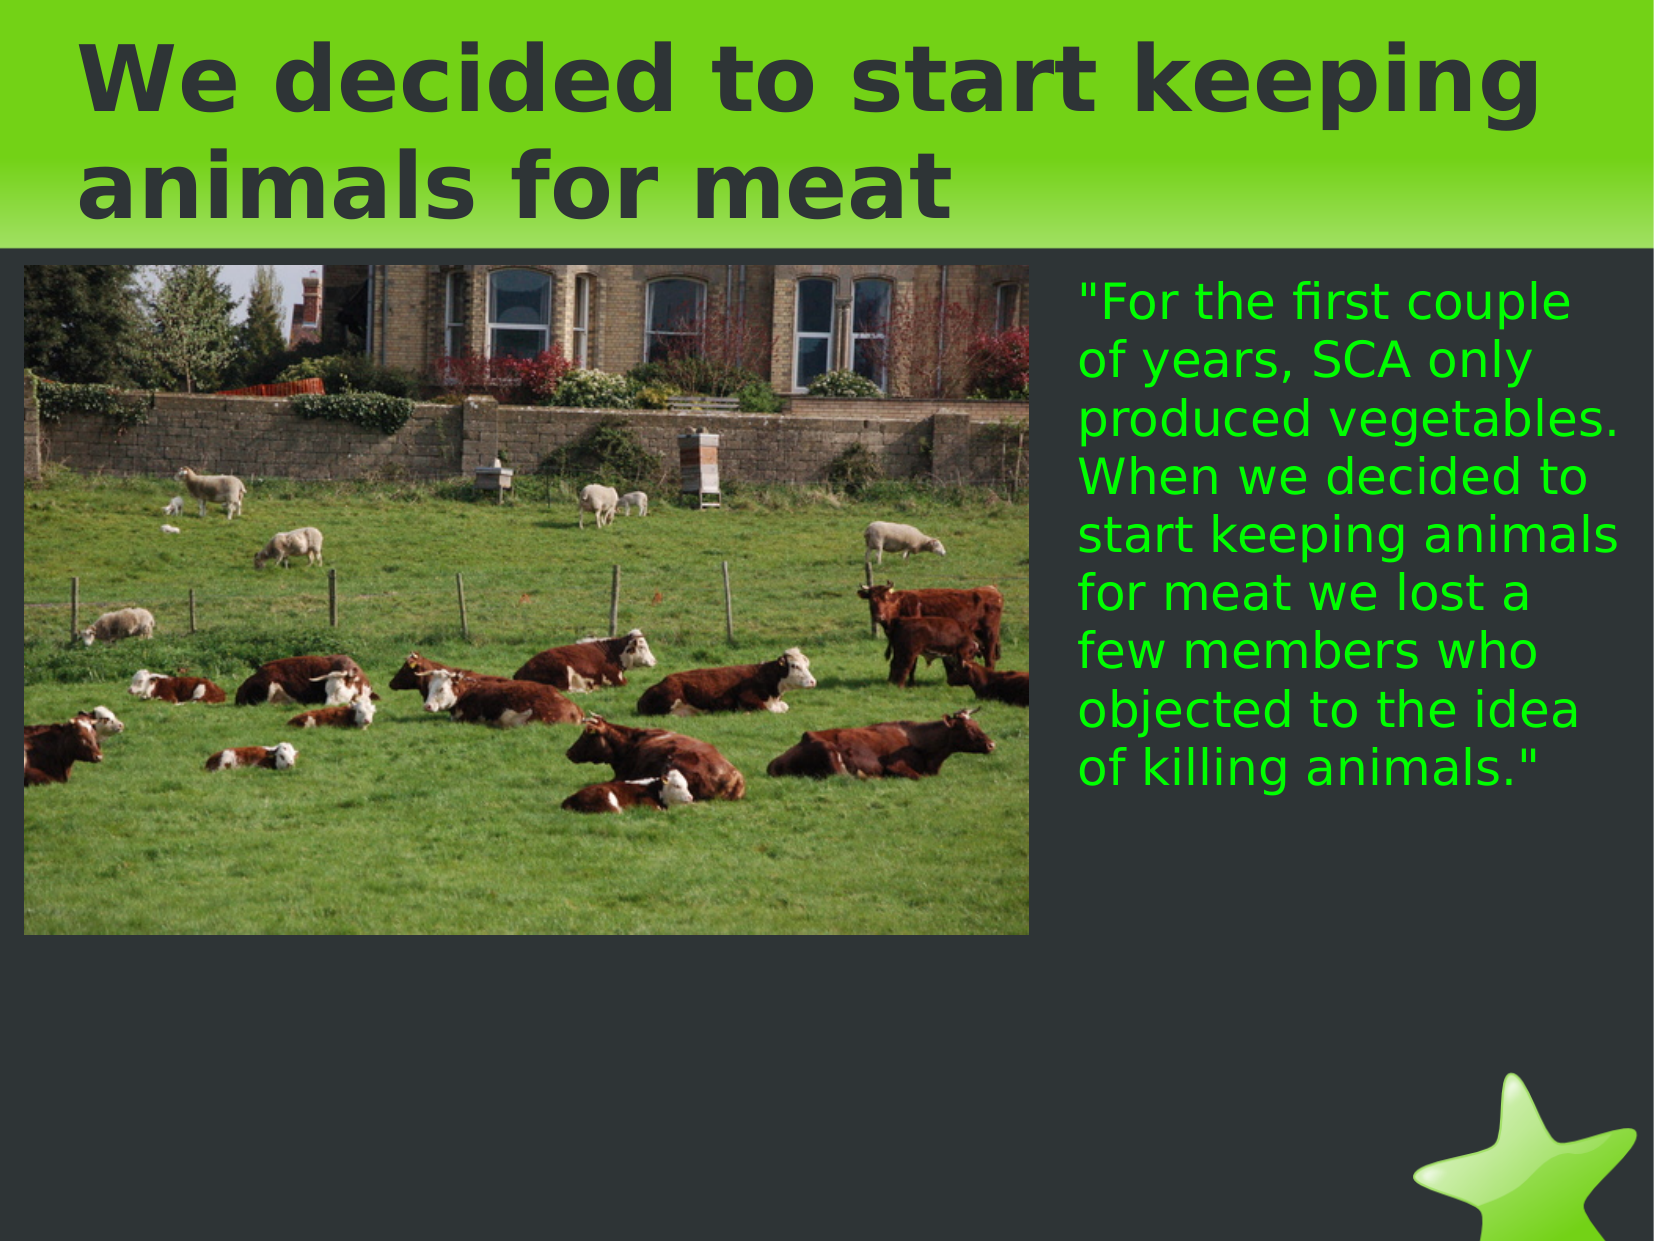

# We decided to start keeping animals for meat
"For the first couple of years, SCA only produced vegetables. When we decided to start keeping animals for meat we lost a few members who objected to the idea of killing animals."